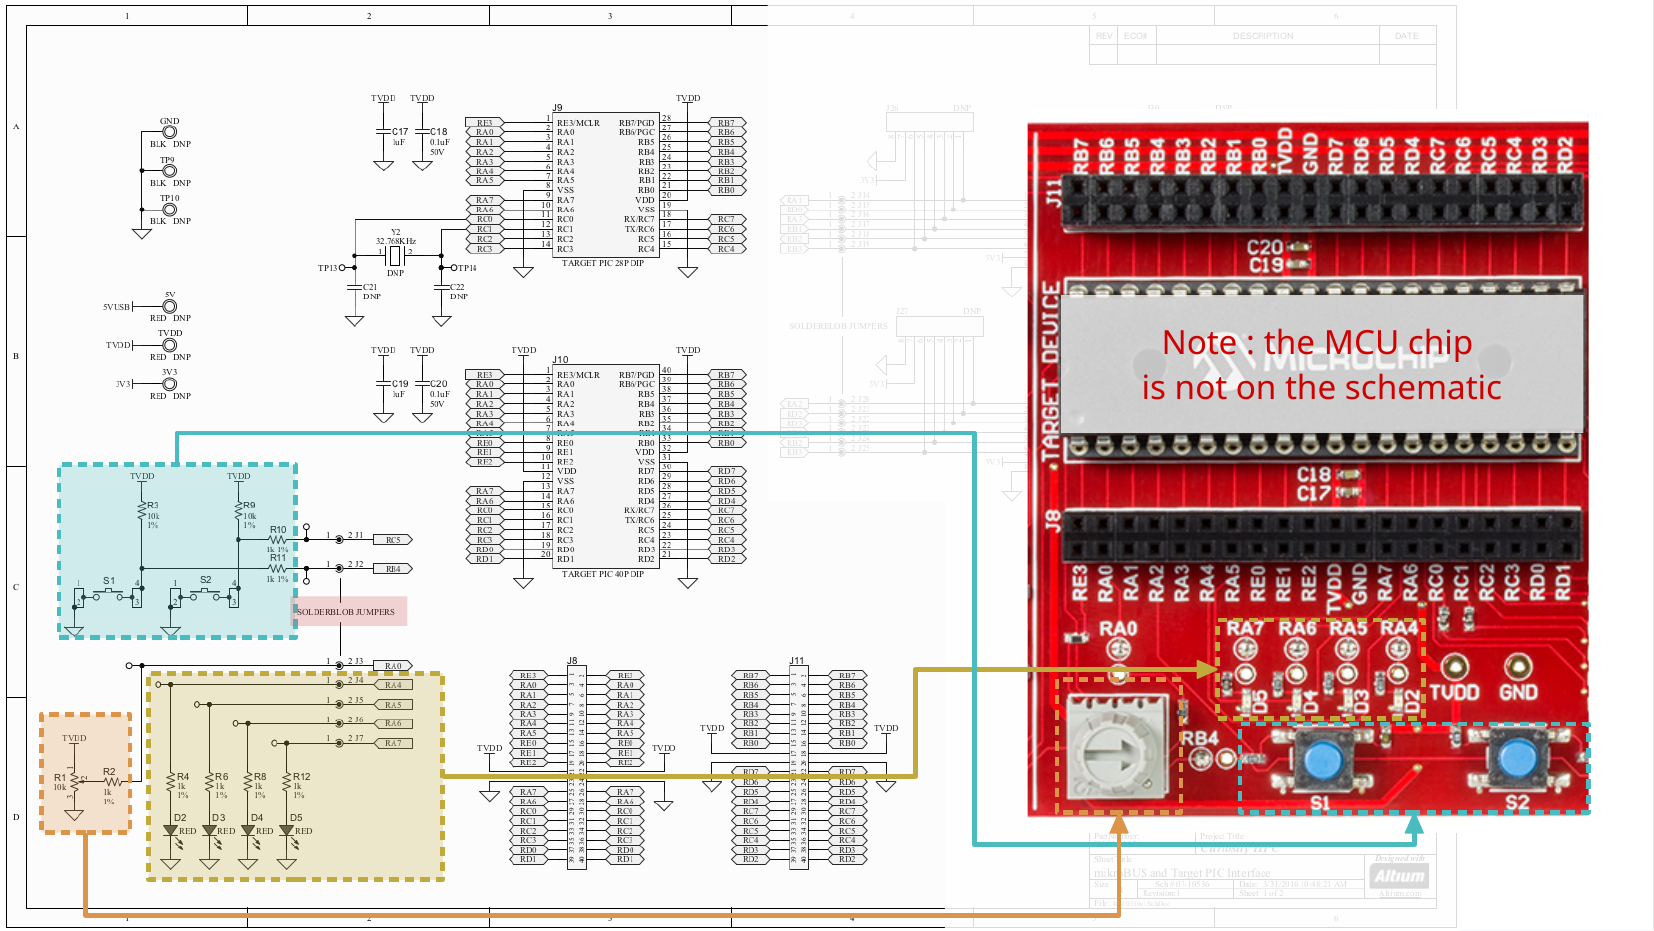

Note : the MCU chip
is not on the schematic